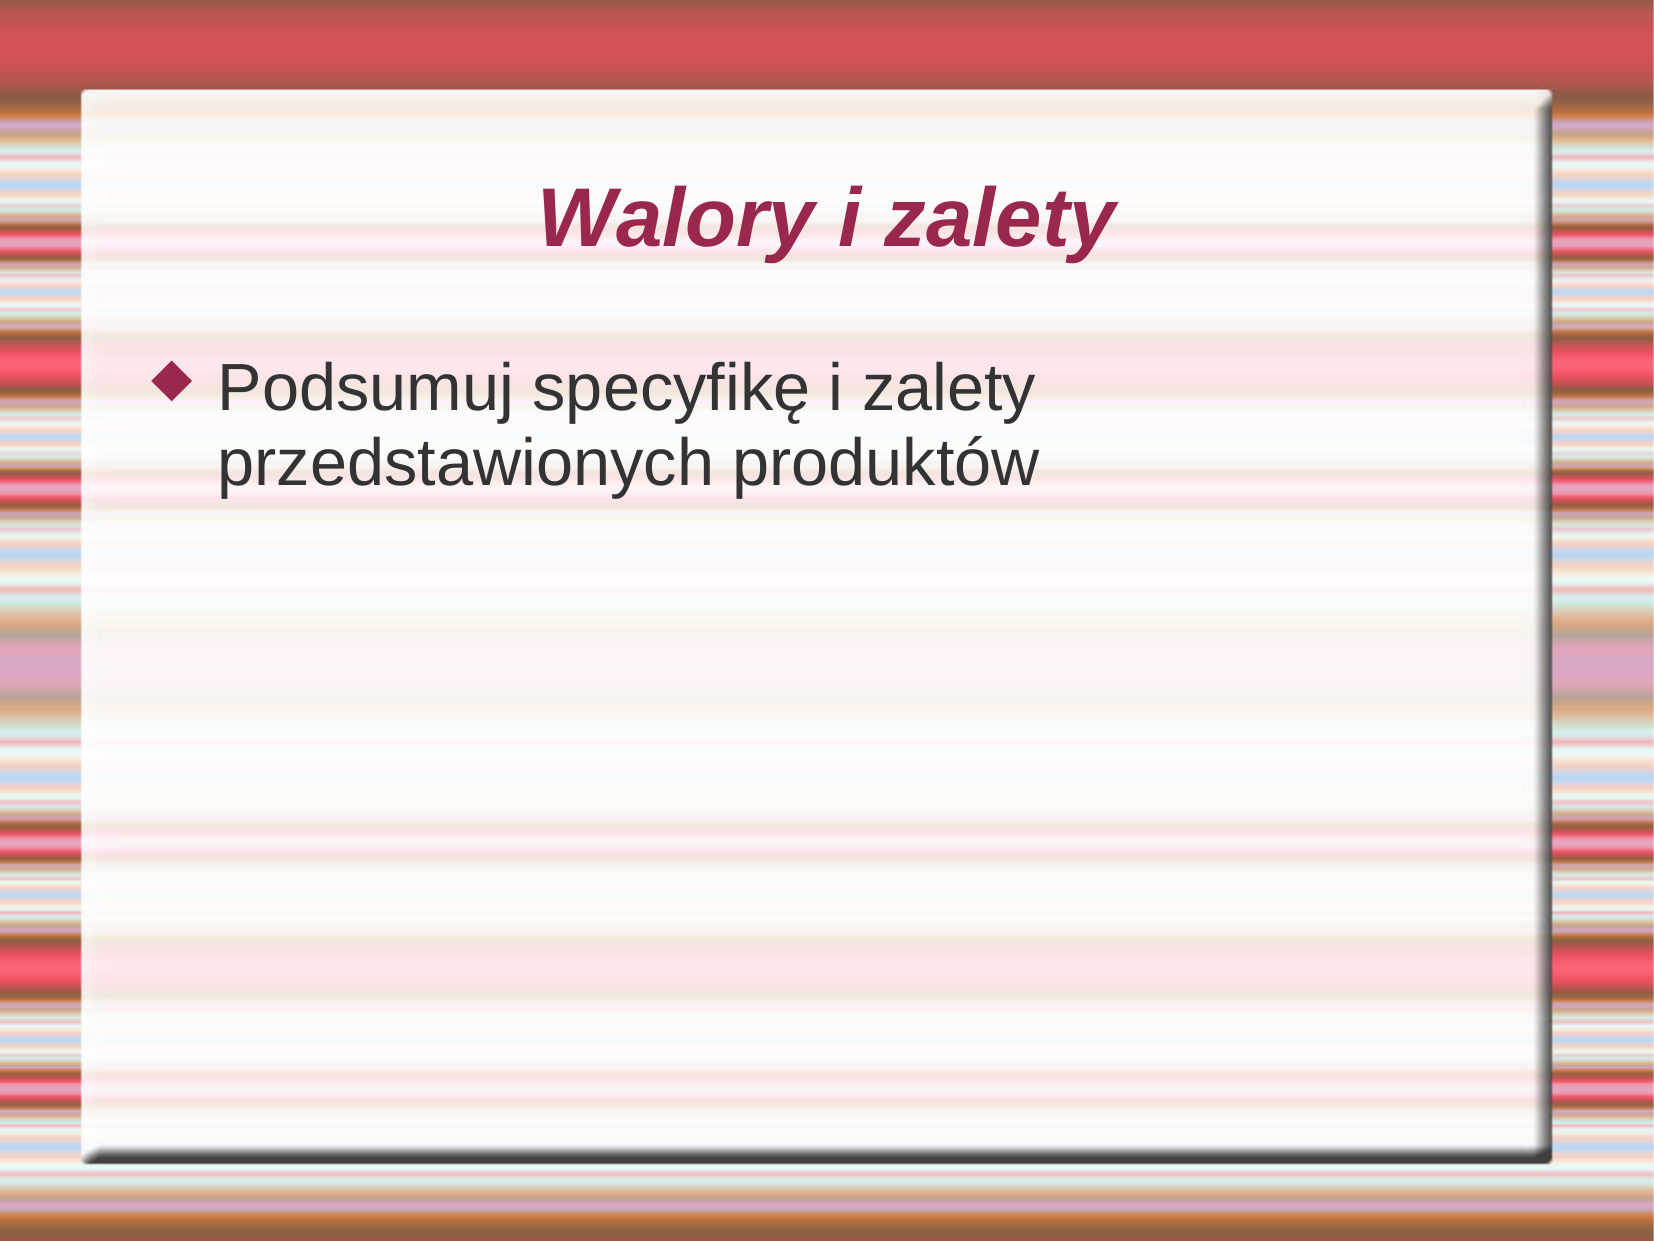

# Walory i zalety
Podsumuj specyfikę i zalety przedstawionych produktów